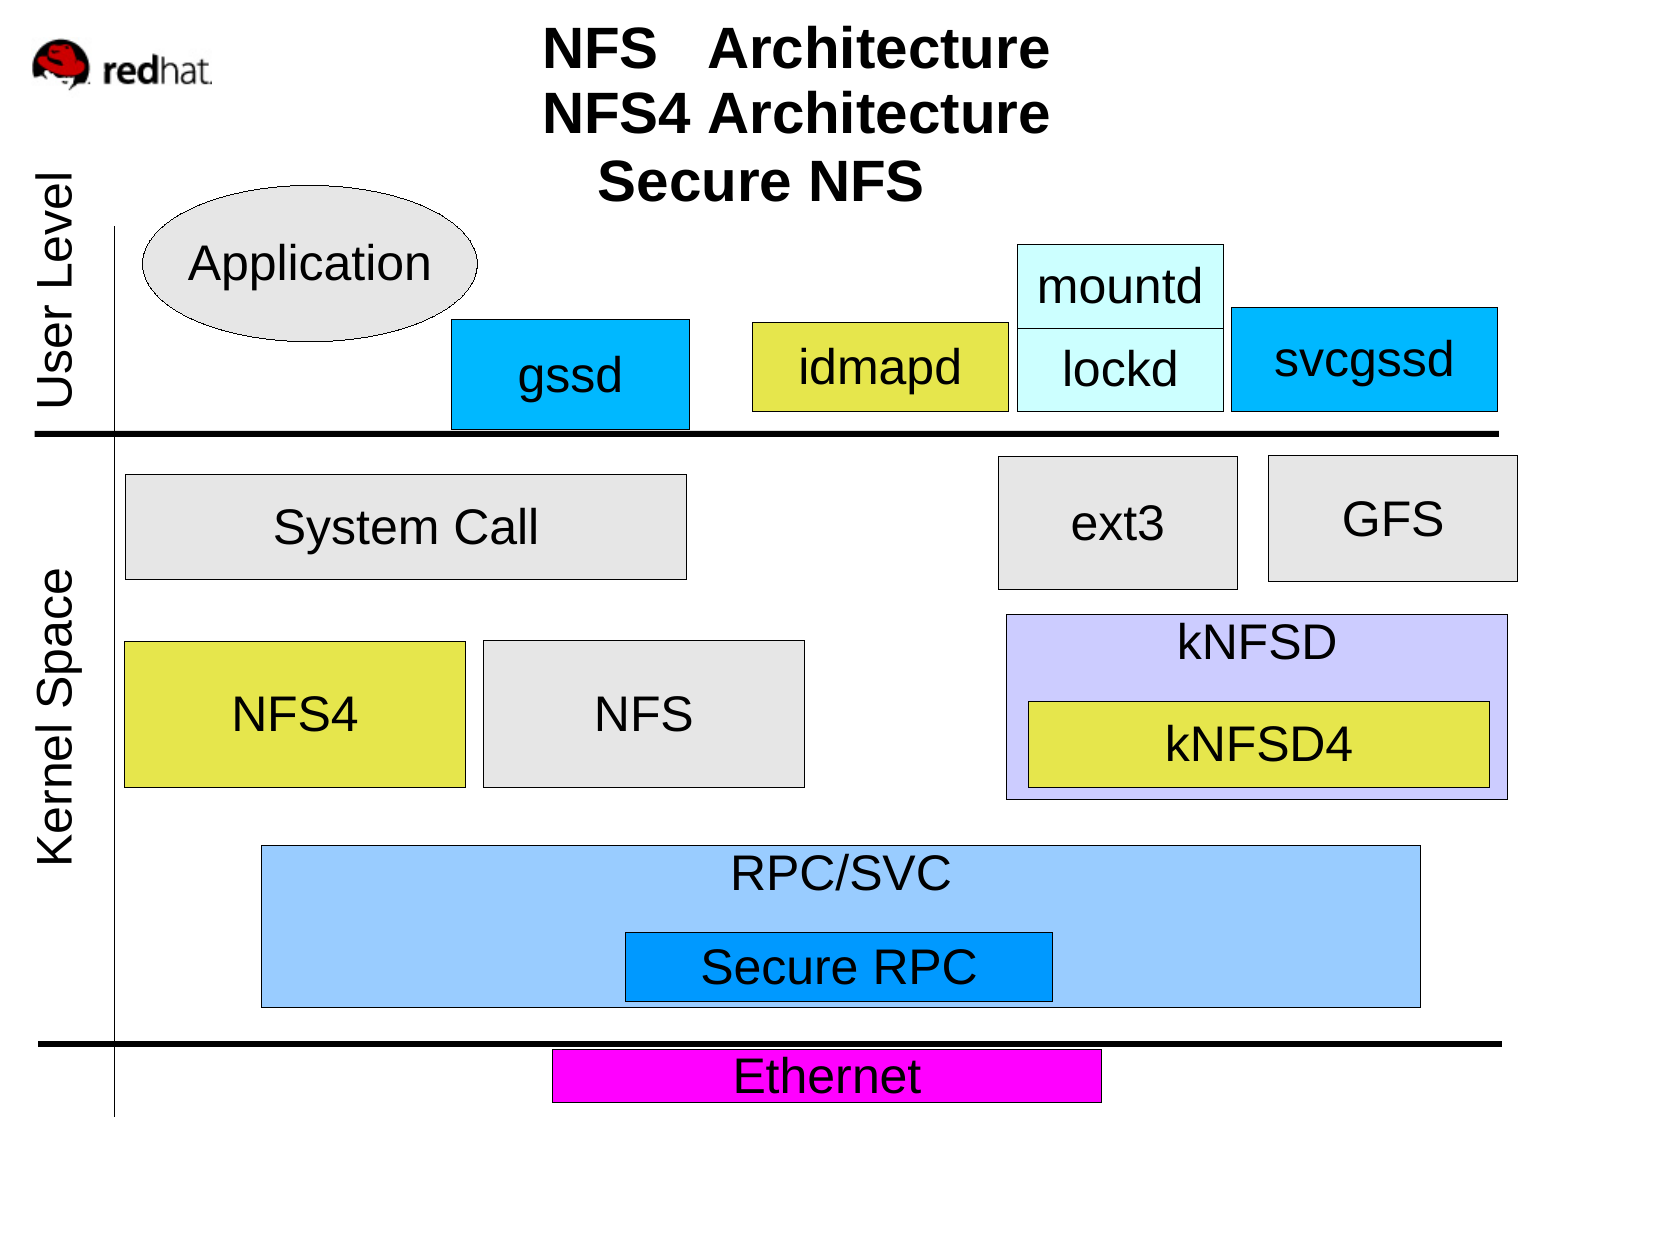

NFS Architecture
NFS4 Architecture
User Level
Kernel Space
Secure NFS
Application
mountd
svcgssd
gssd
idmapd
lockd
GFS
ext3
ext3
ext3
System Call
kNFSD
NFS
NFS4
kNFSD4
RPC/SVC
Secure RPC
Ethernet